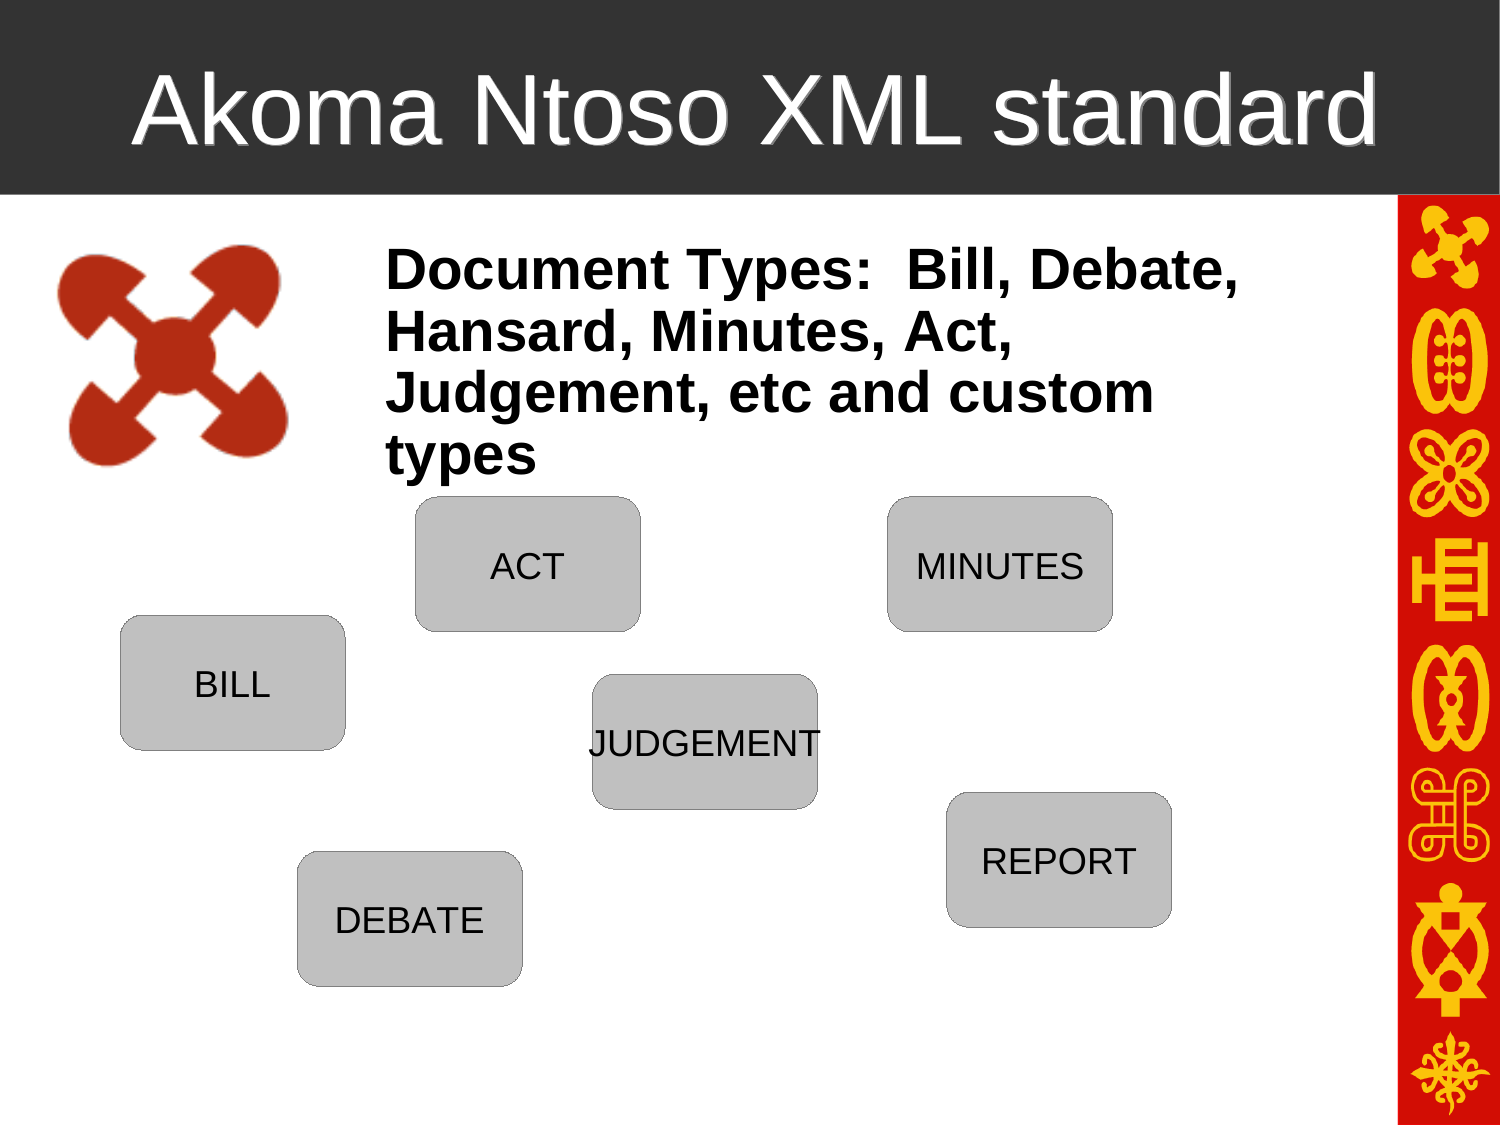

# Akoma Ntoso XML standard
Document Types: Bill, Debate, Hansard, Minutes, Act, Judgement, etc and custom types
ACT
MINUTES
BILL
JUDGEMENT
REPORT
DEBATE